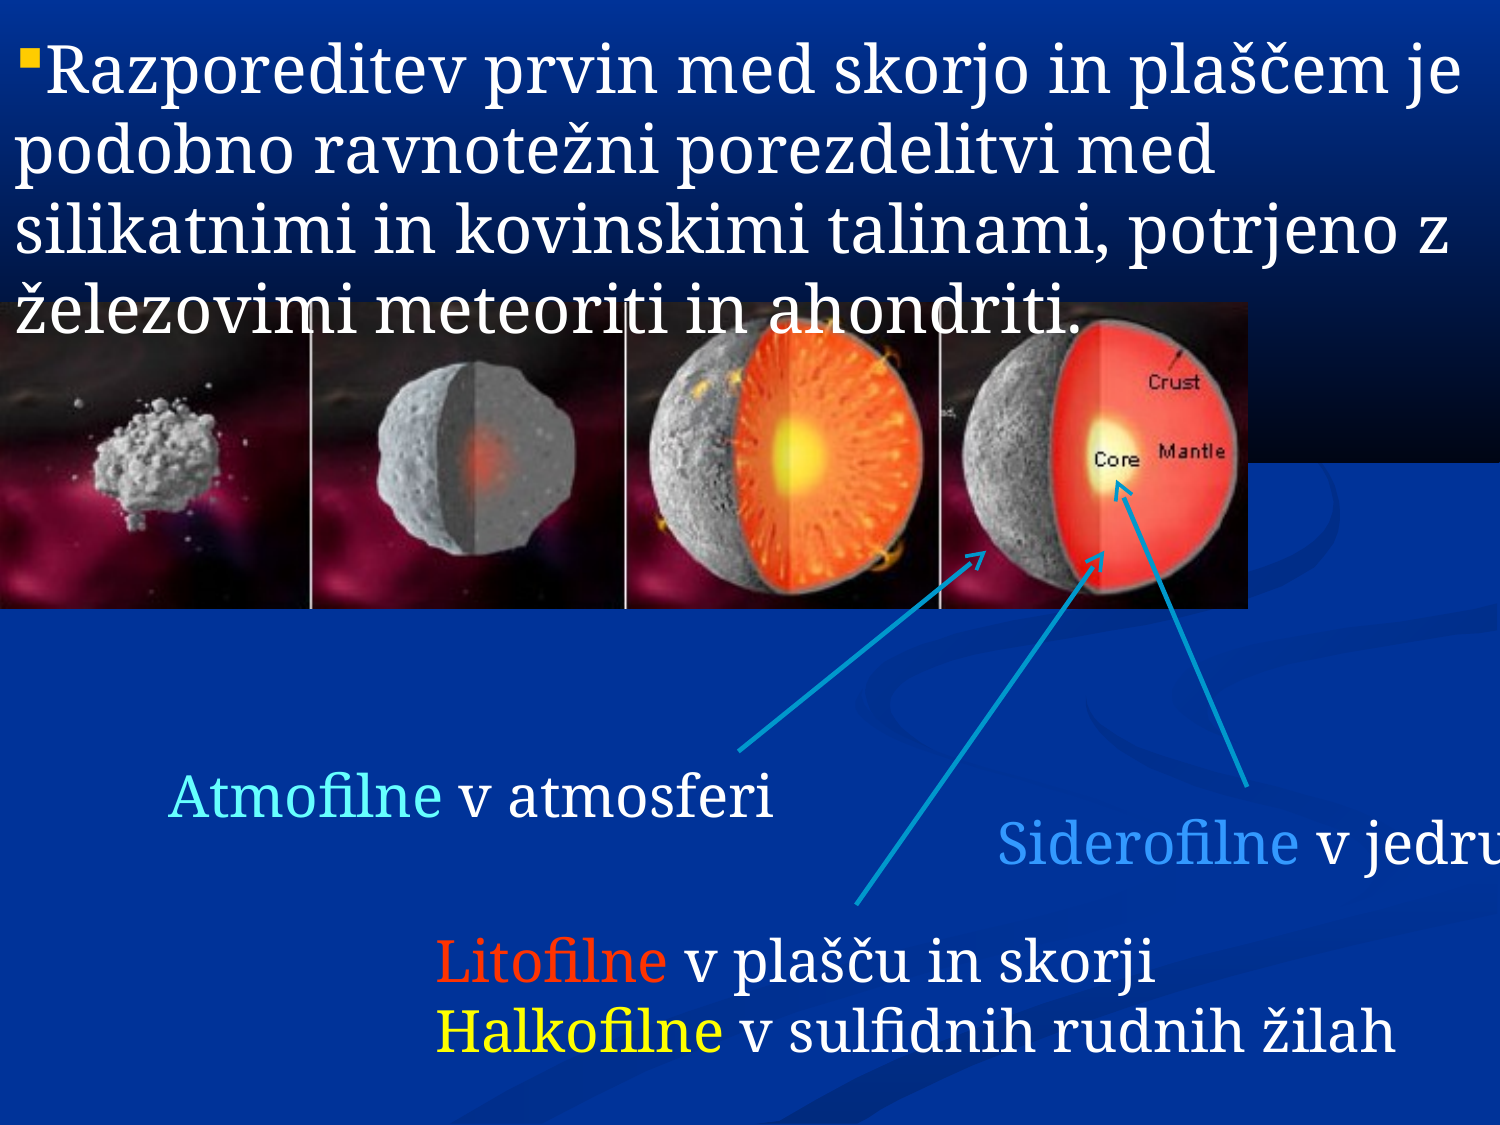

Razporeditev prvin med skorjo in plaščem je podobno ravnotežni porezdelitvi med silikatnimi in kovinskimi talinami, potrjeno z železovimi meteoriti in ahondriti.
Atmofilne v atmosferi
Siderofilne v jedru
Litofilne v plašču in skorji
Halkofilne v sulfidnih rudnih žilah